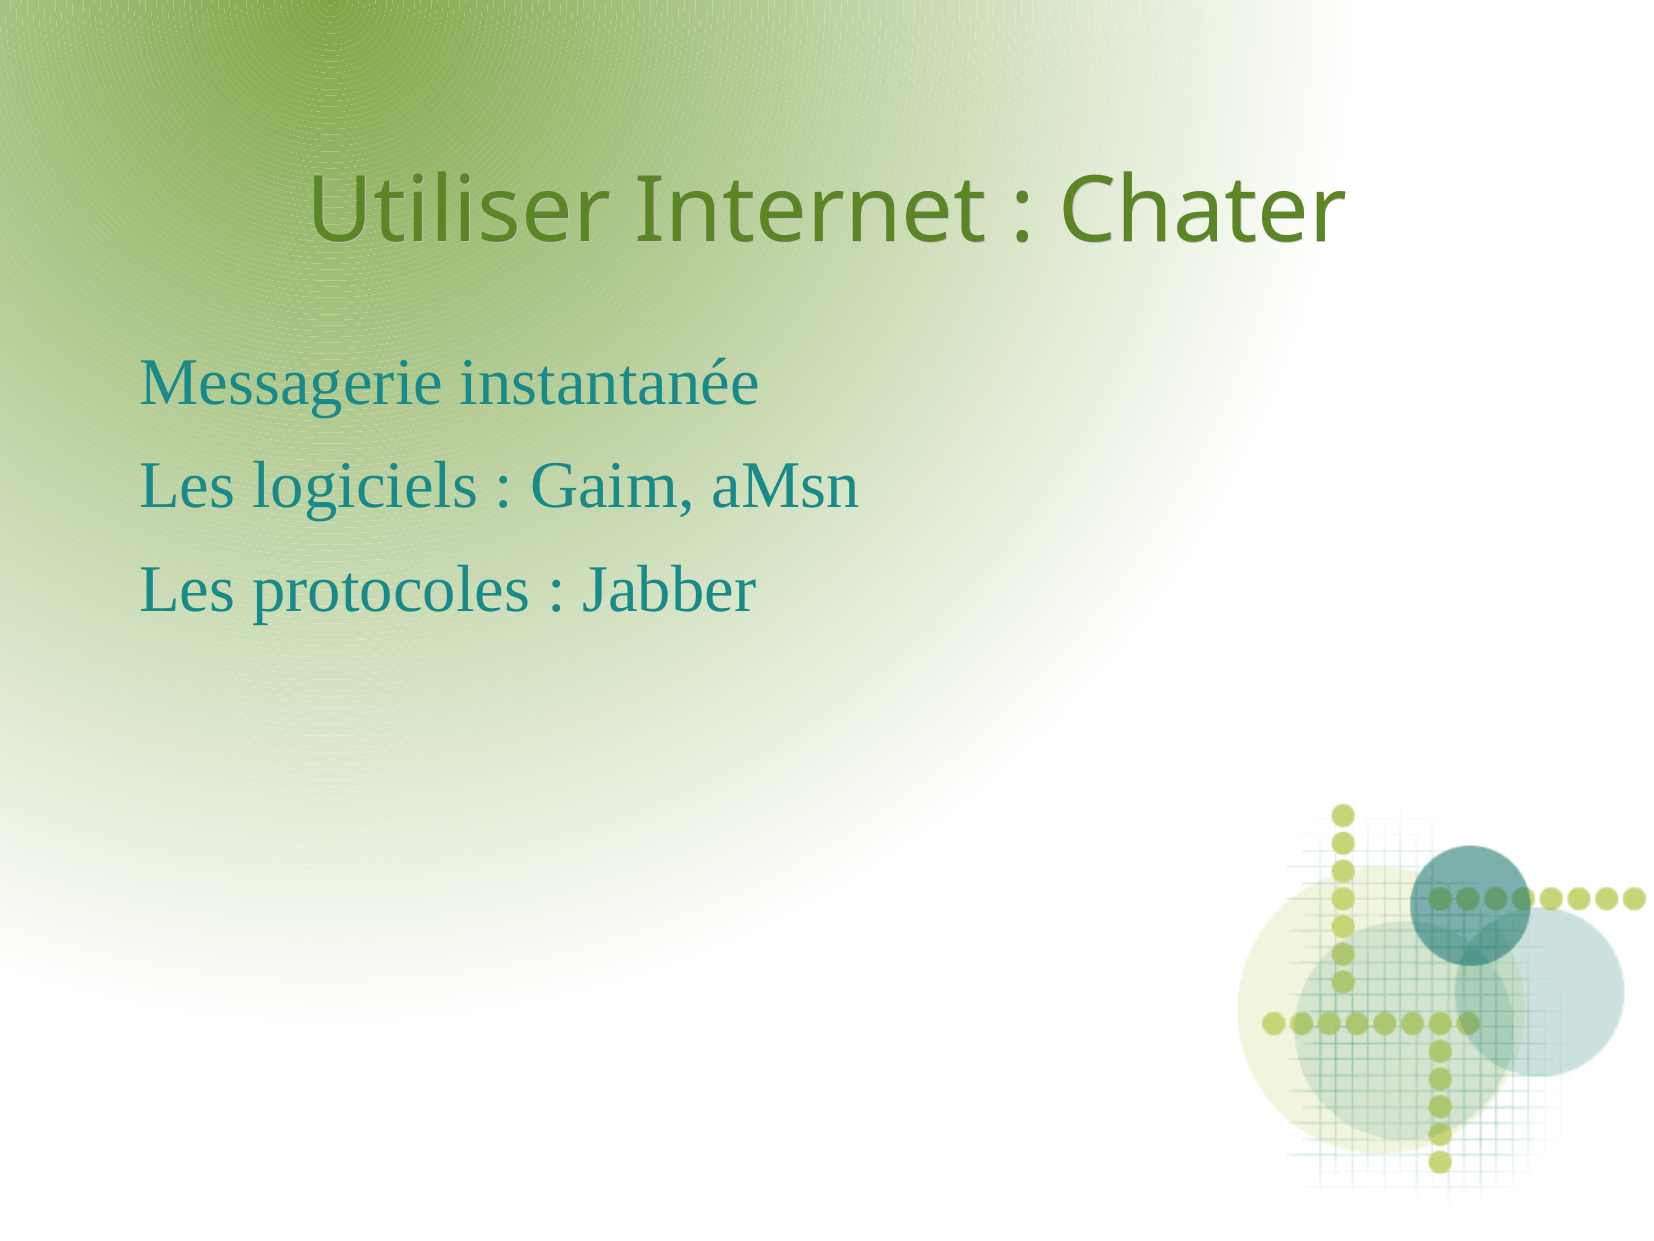

# Utiliser Internet : Chater
Messagerie instantanée
Les logiciels : Gaim, aMsn
Les protocoles : Jabber